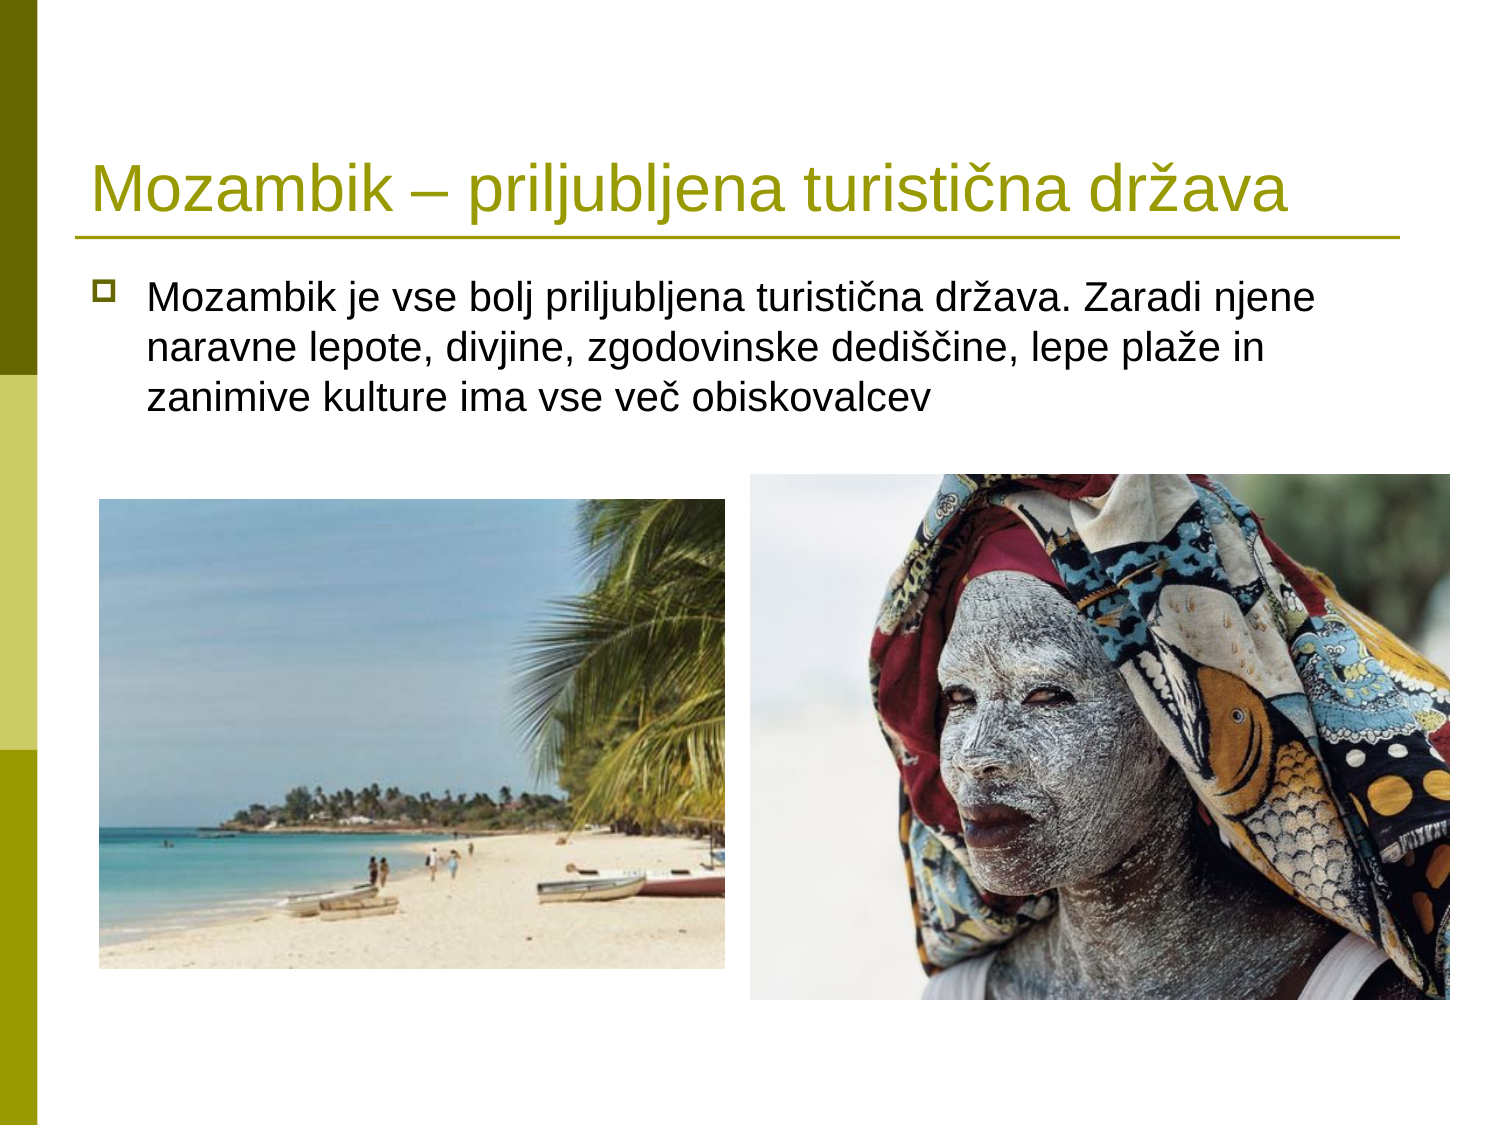

# Mozambik – priljubljena turistična država
Mozambik je vse bolj priljubljena turistična država. Zaradi njene naravne lepote, divjine, zgodovinske dediščine, lepe plaže in zanimive kulture ima vse več obiskovalcev